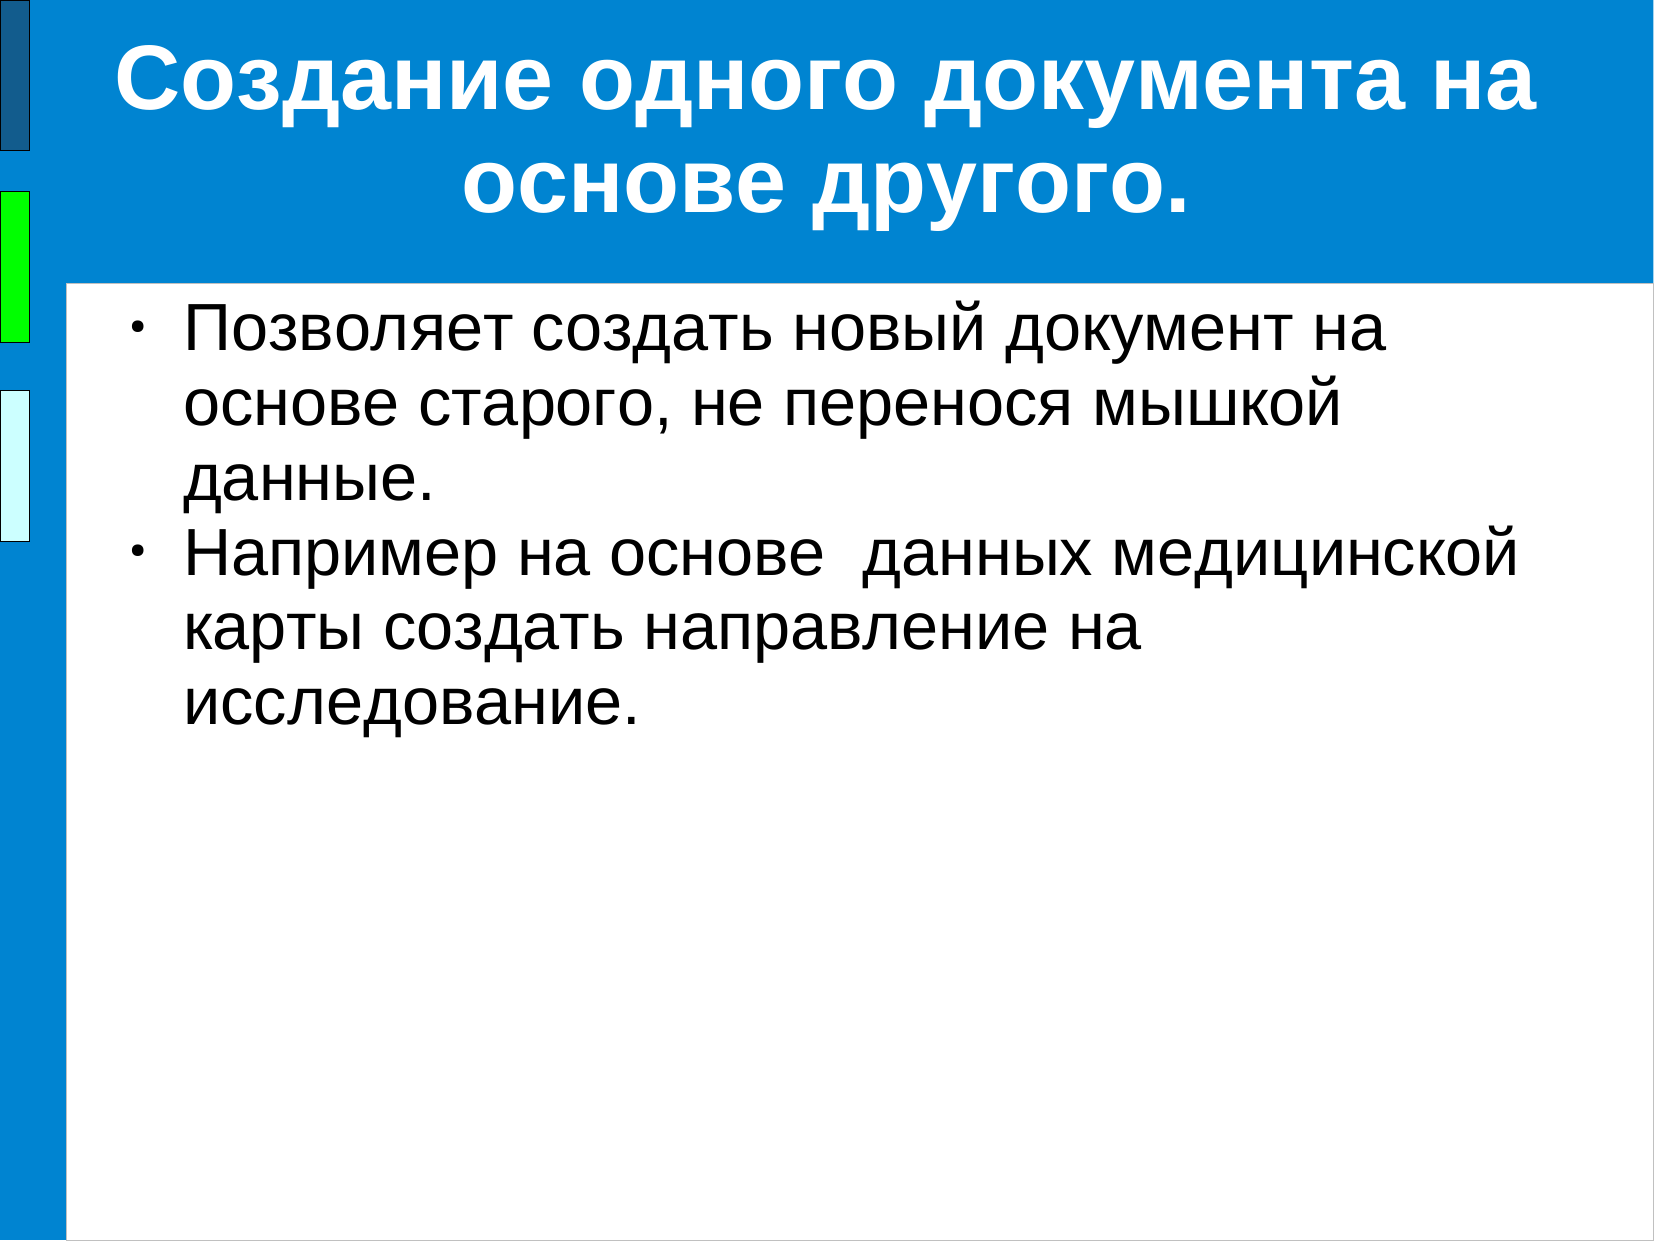

# Создание одного документа на основе другого.
Позволяет создать новый документ на основе старого, не перенося мышкой данные.
Например на основе данных медицинской карты создать направление на исследование.
ООО "Альфа-Интегрум", 2013г.